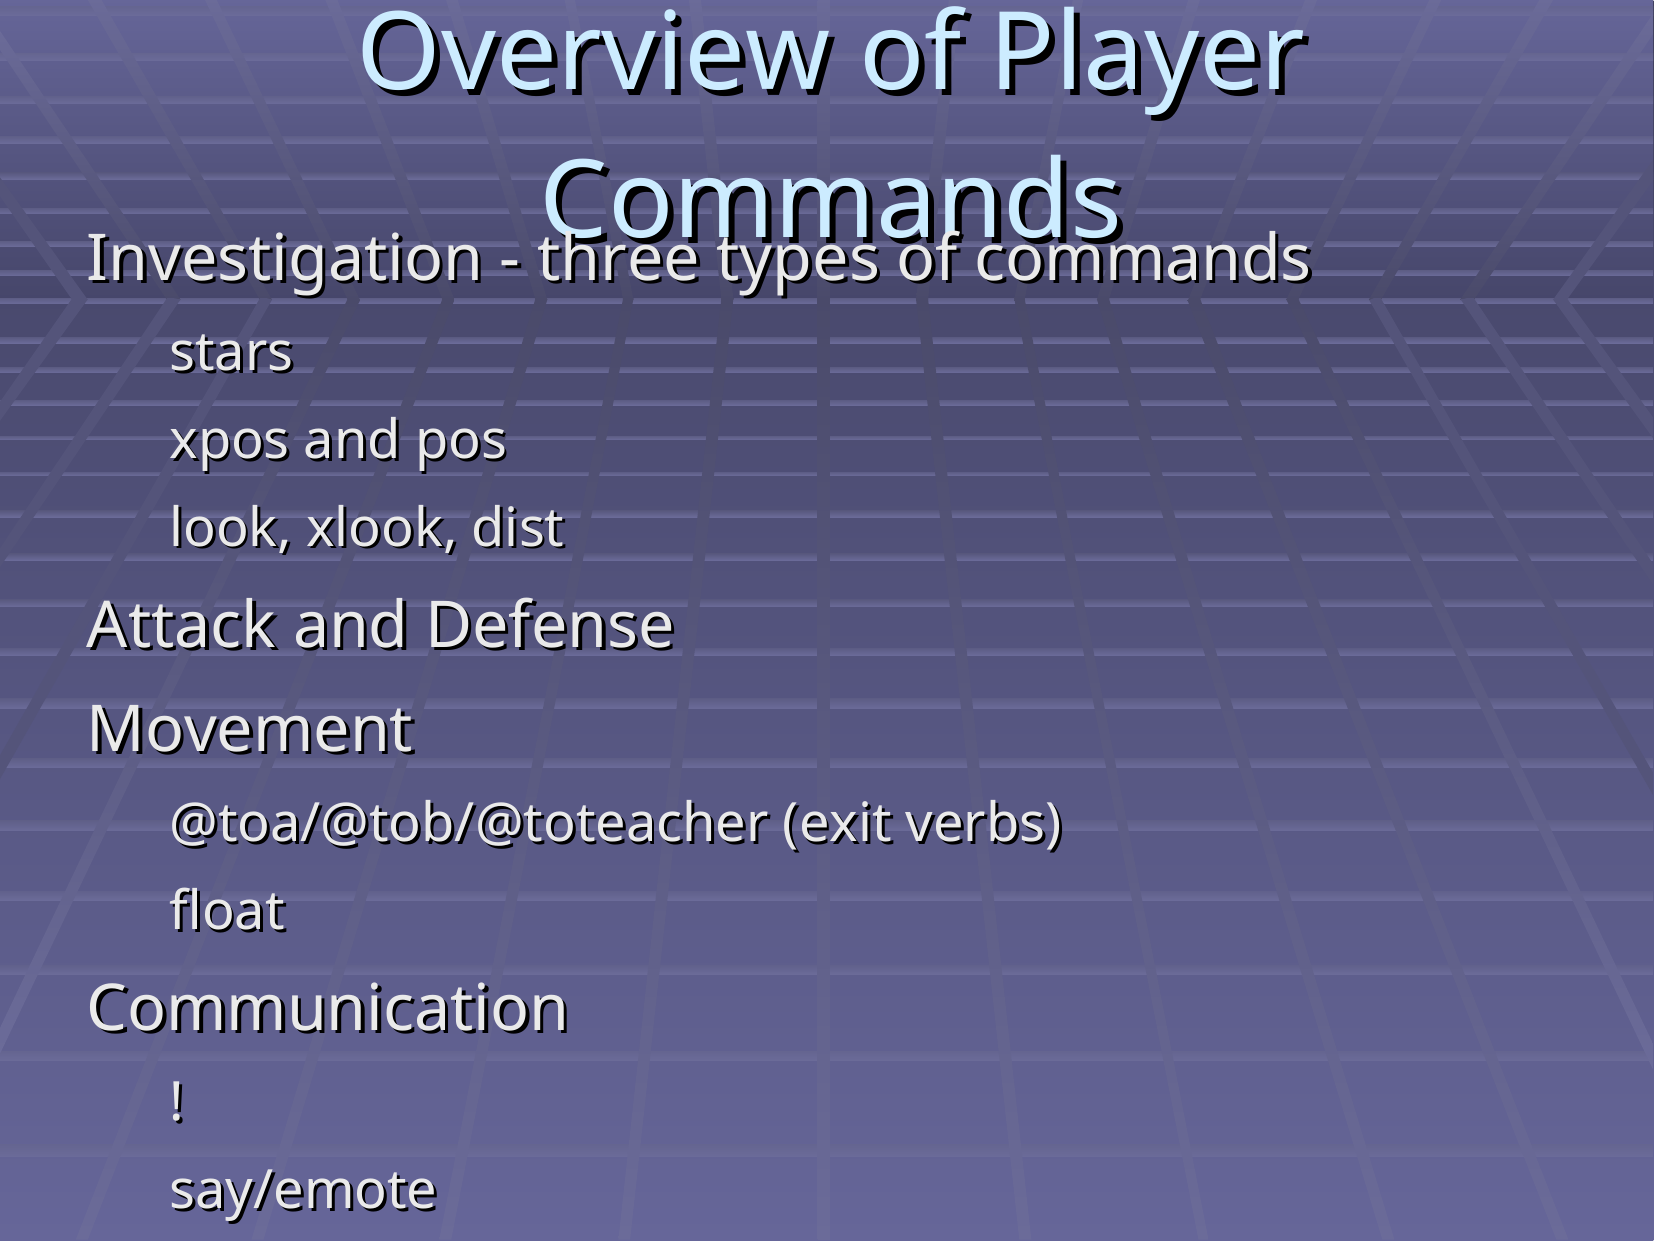

# Overview of Player Commands
Investigation - three types of commands
stars
xpos and pos
look, xlook, dist
Attack and Defense
Movement
@toa/@tob/@toteacher (exit verbs)
float
Communication
!
say/emote
send